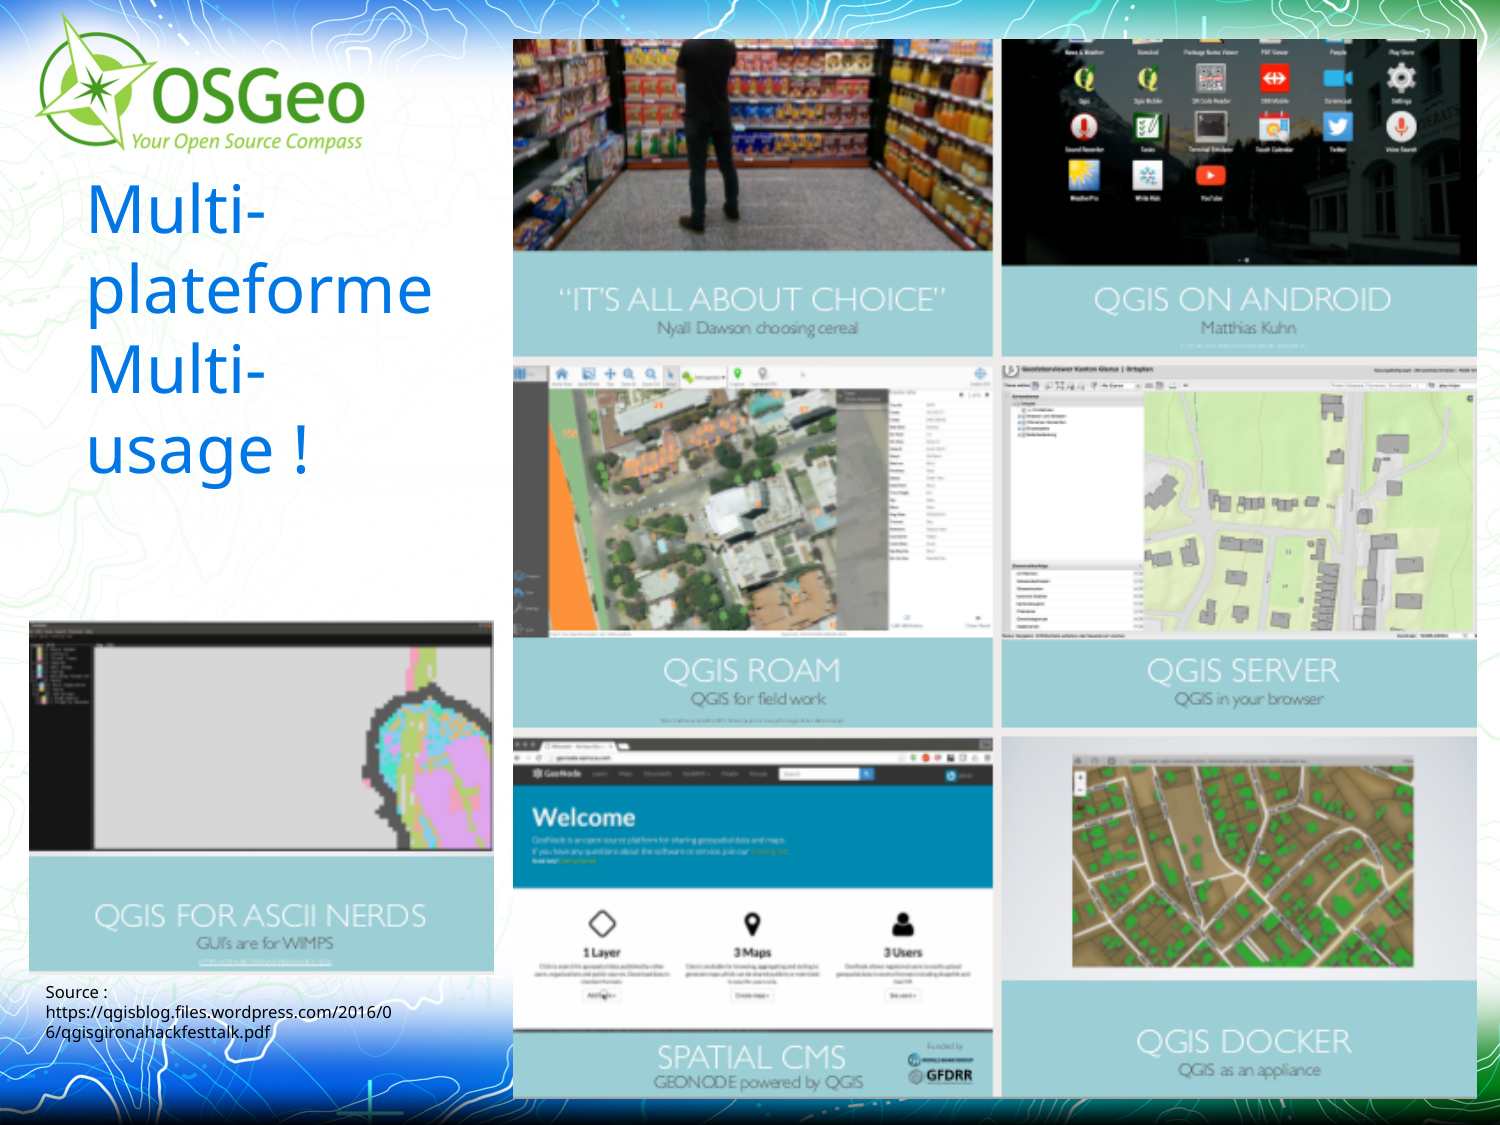

# Multi- plateforme Multi- usage !
Source : https://qgisblog.files.wordpress.com/2016/06/qgisgironahackfesttalk.pdf